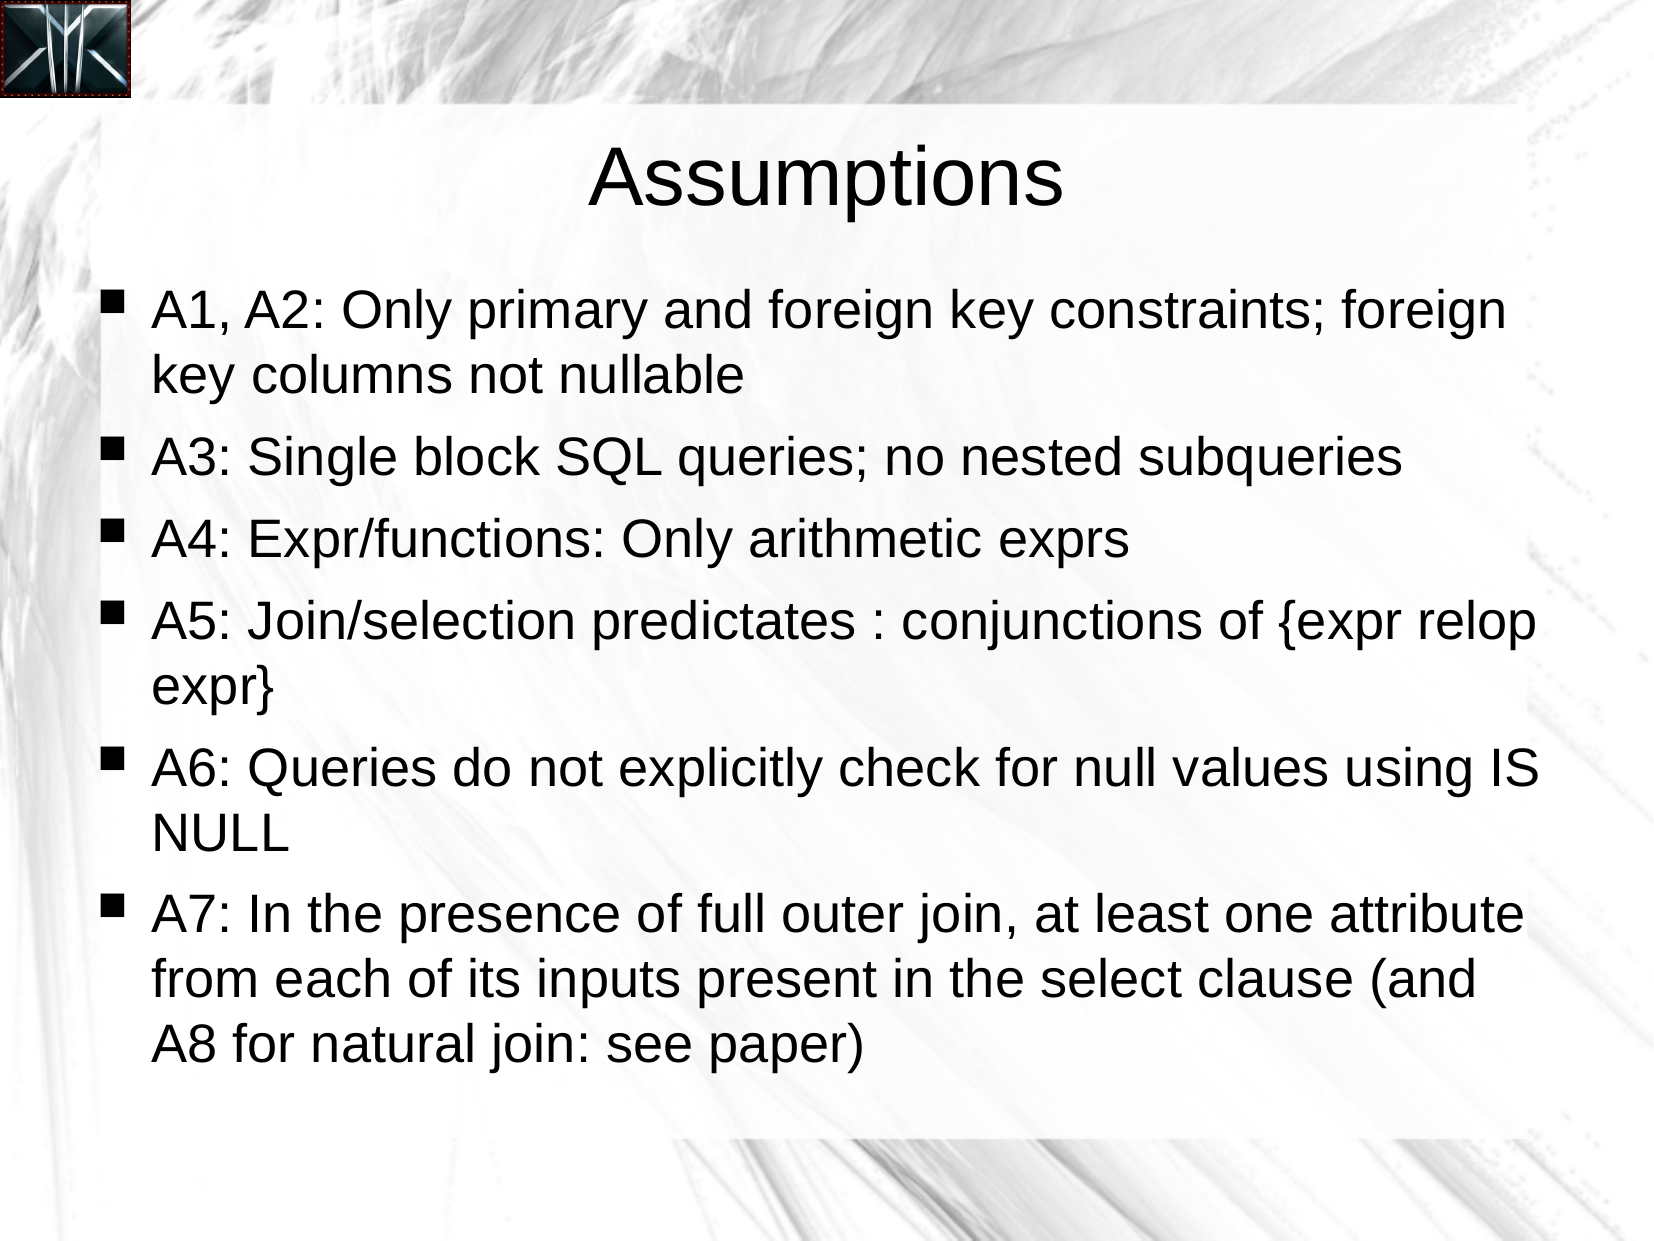

# Assumptions
A1, A2: Only primary and foreign key constraints; foreign key columns not nullable
A3: Single block SQL queries; no nested subqueries
A4: Expr/functions: Only arithmetic exprs
A5: Join/selection predictates : conjunctions of {expr relop expr}
A6: Queries do not explicitly check for null values using IS NULL
A7: In the presence of full outer join, at least one attribute from each of its inputs present in the select clause (and A8 for natural join: see paper)